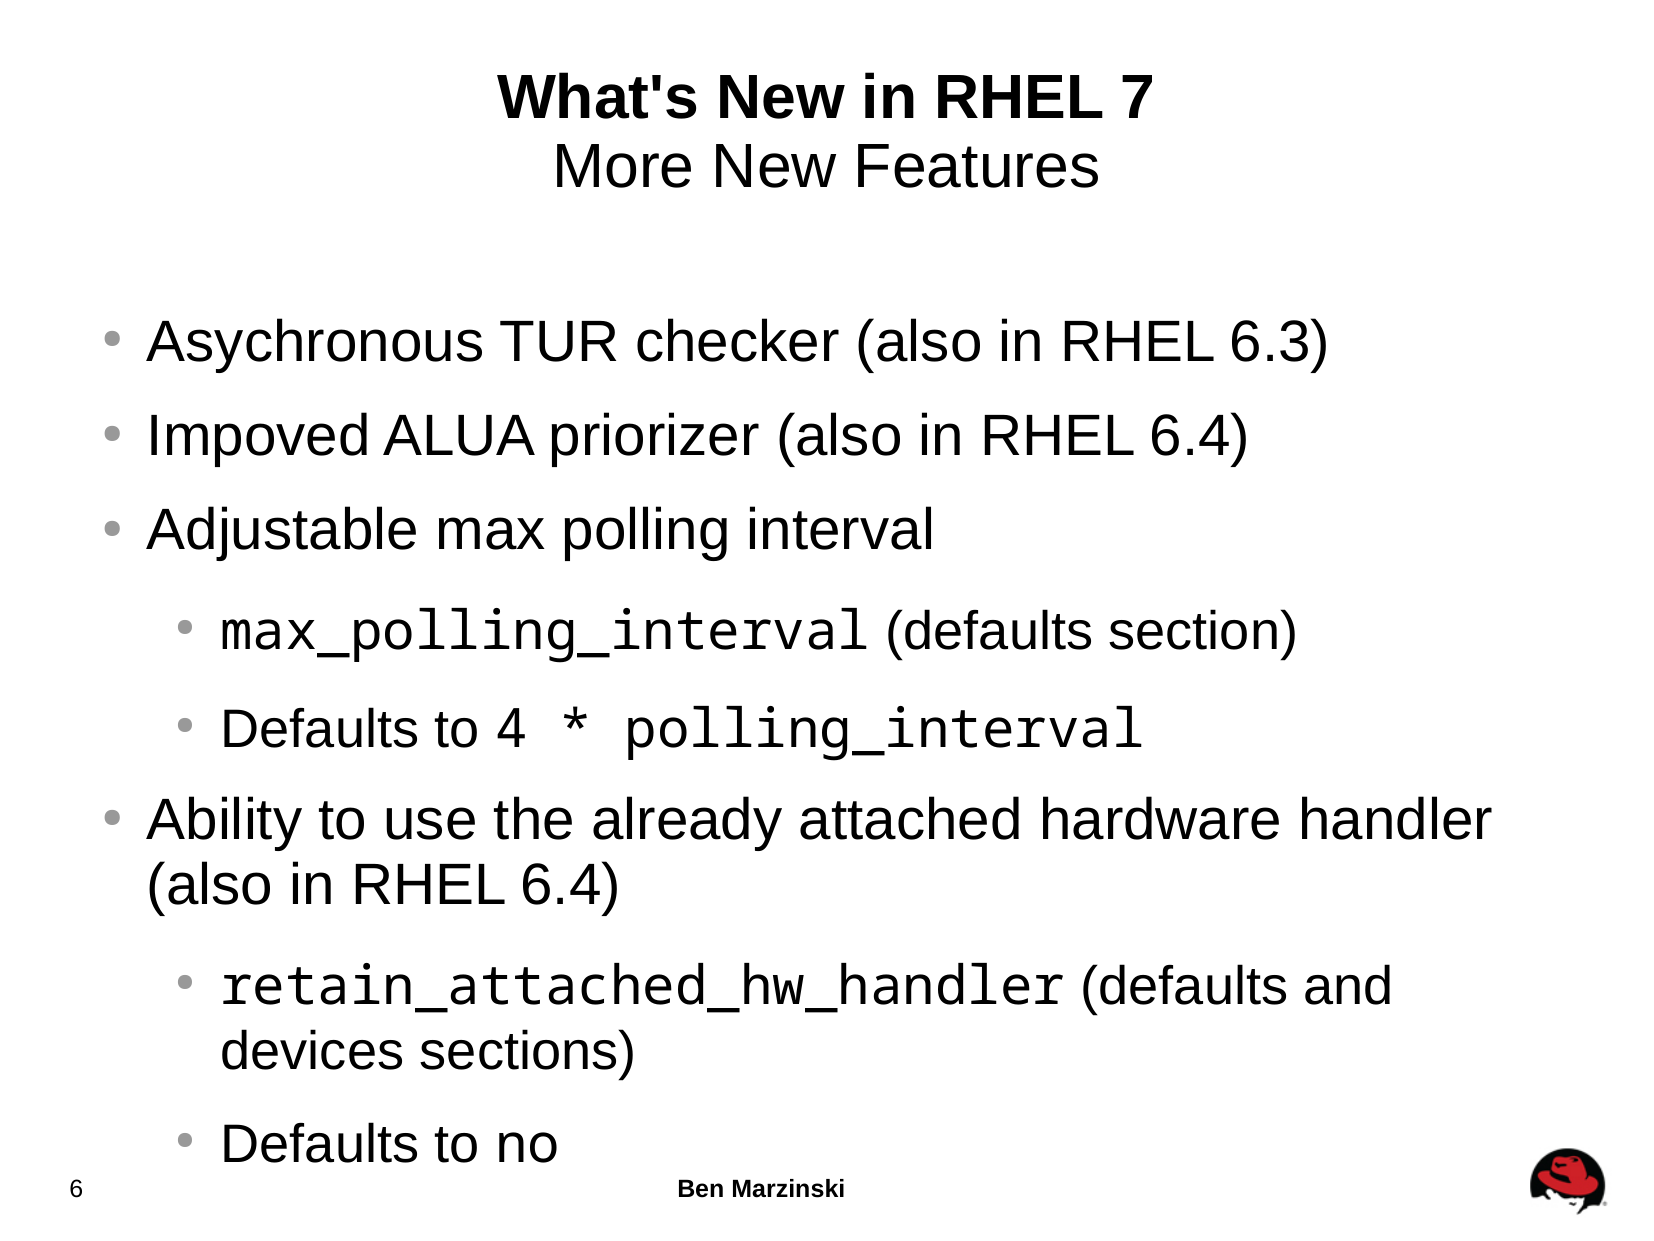

# What's New in RHEL 7 More New Features
Asychronous TUR checker (also in RHEL 6.3)
Impoved ALUA priorizer (also in RHEL 6.4)
Adjustable max polling interval
max_polling_interval (defaults section)
Defaults to 4 * polling_interval
Ability to use the already attached hardware handler (also in RHEL 6.4)
retain_attached_hw_handler (defaults and devices sections)
Defaults to no